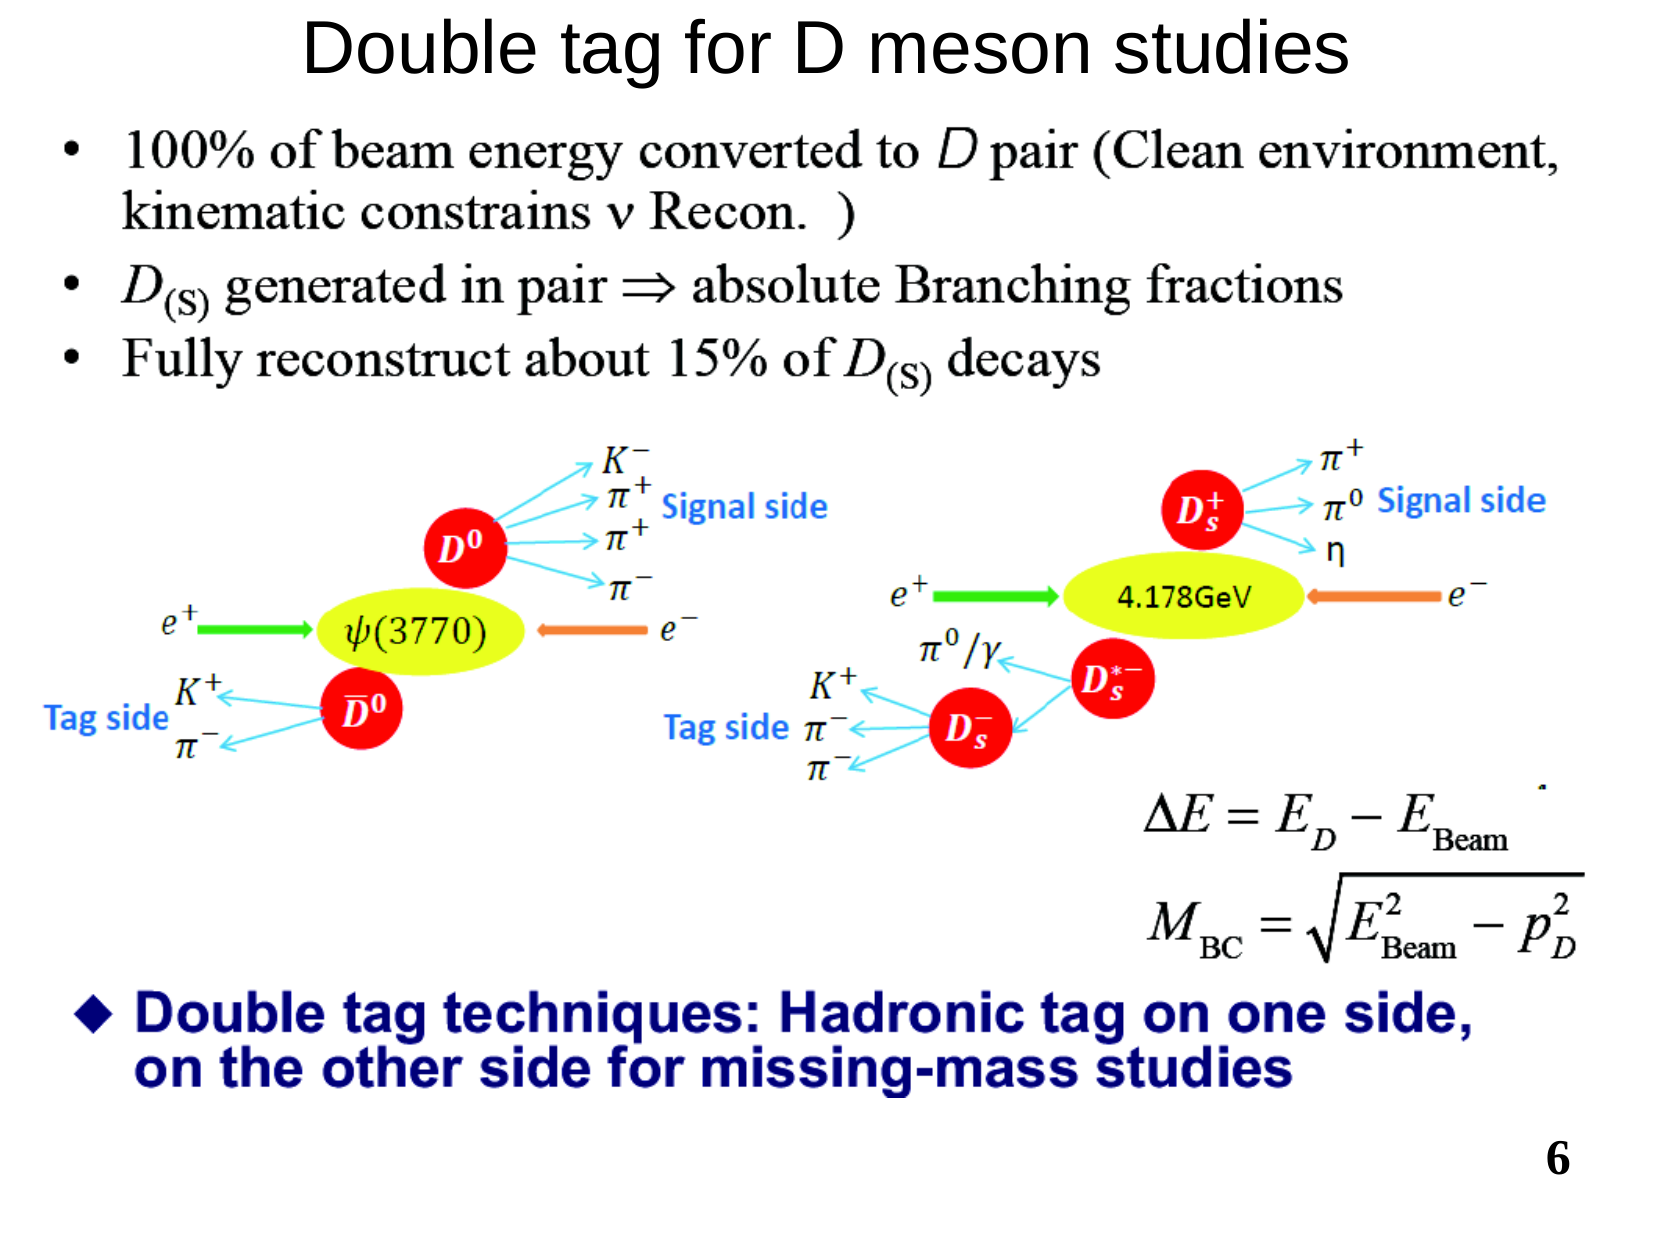

# Double tag for D meson studies
6